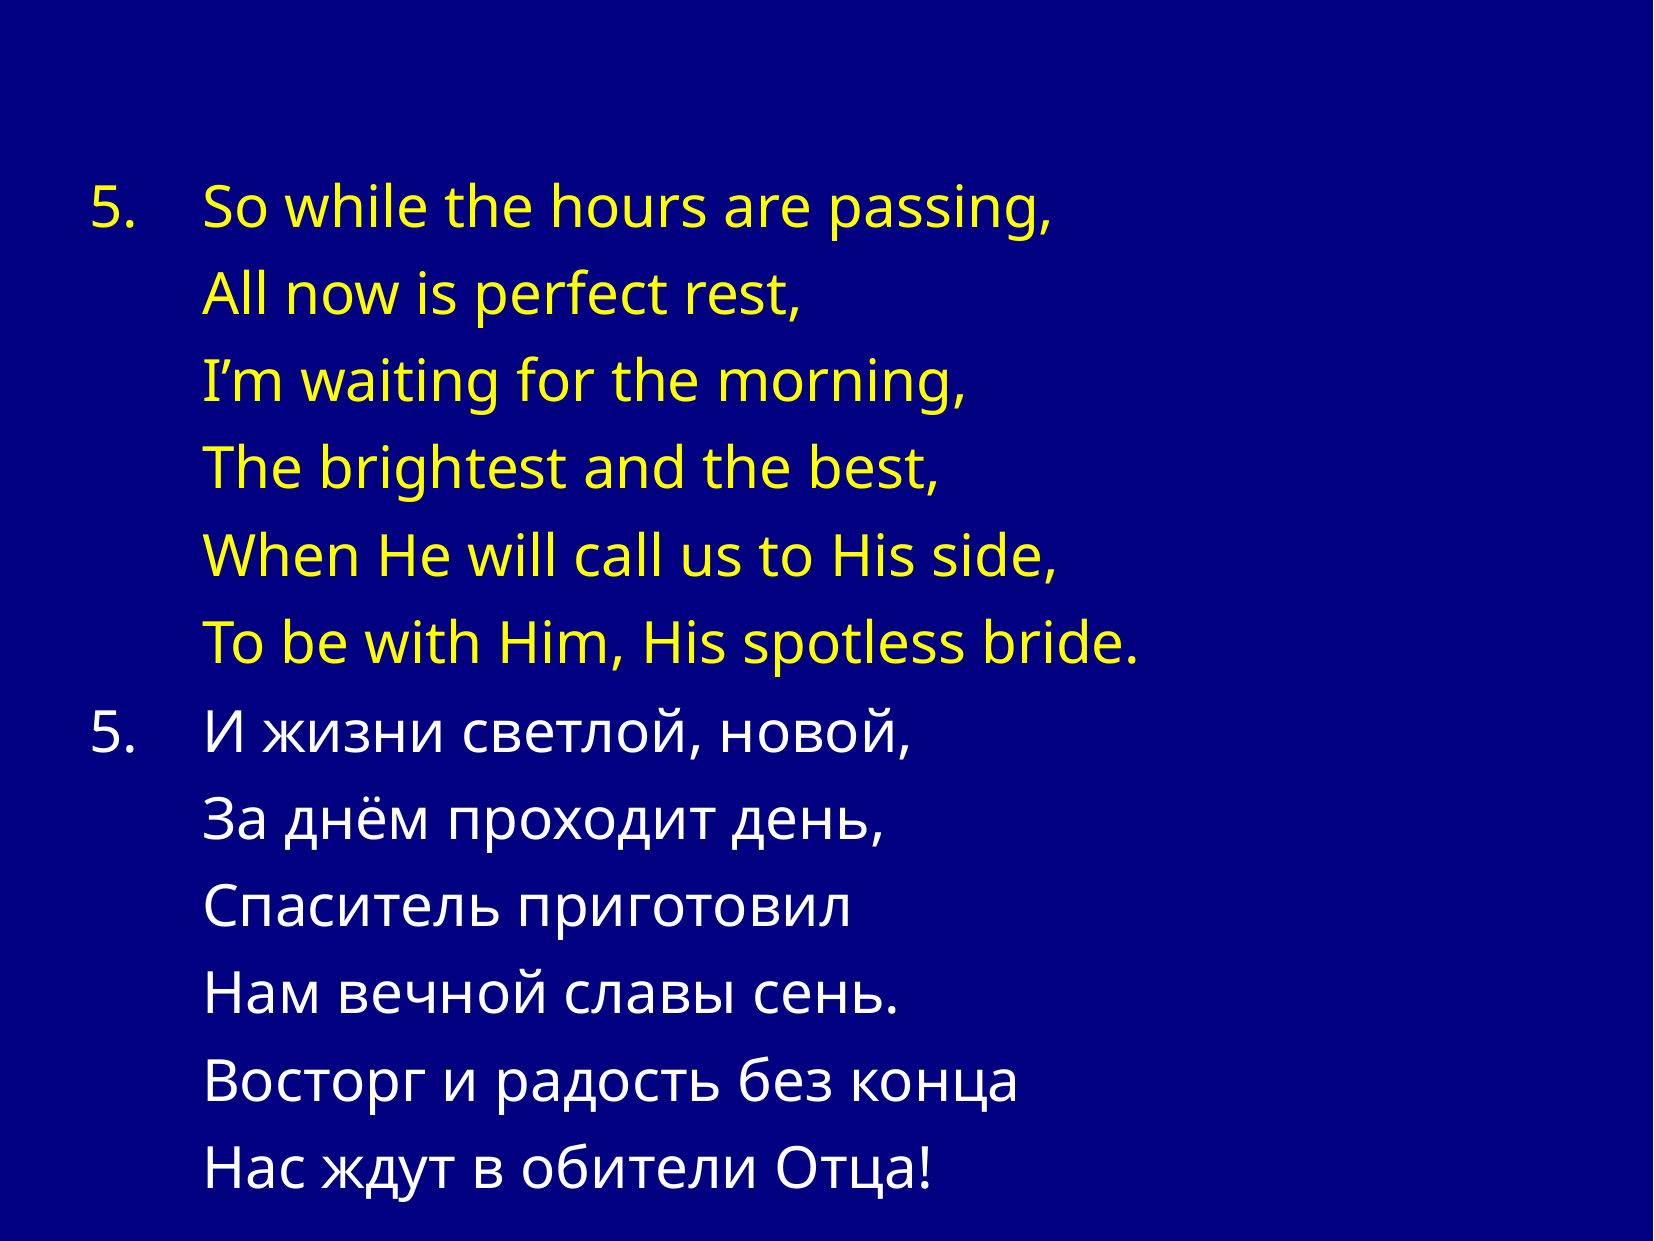

5.	So while the hours are passing,
	All now is perfect rest,
	I’m waiting for the morning,
	The brightest and the best,
	When He will call us to His side,
	To be with Him, His spotless bride.
5.	И жизни светлой, новой,
	За днём проходит день,
	Спаситель приготовил
	Нам вечной славы сень.
	Восторг и радость без конца
	Нас ждут в обители Отца!